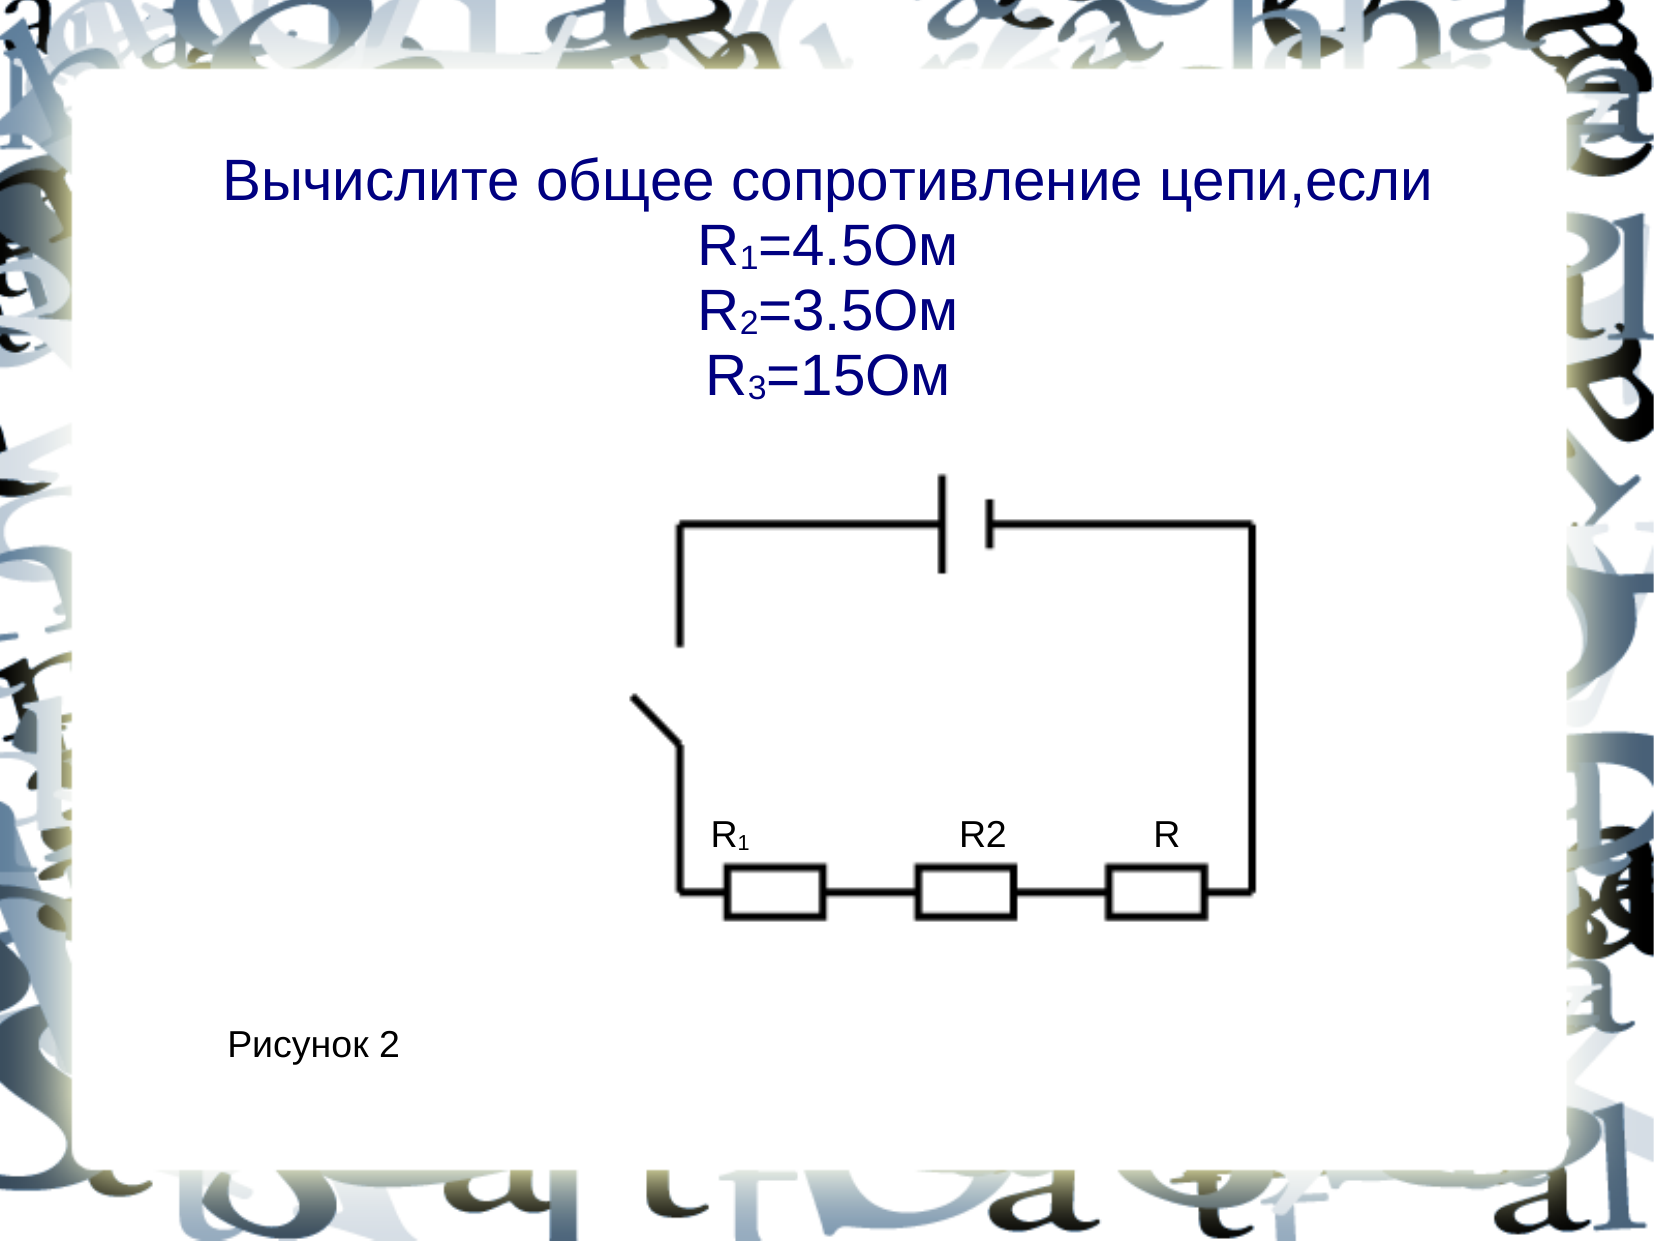

Вычислите общее сопротивление цепи,если
R1=4.5Oм
R2=3.5Oм
R3=15Ом
R1 R2 R
Рисунок 2